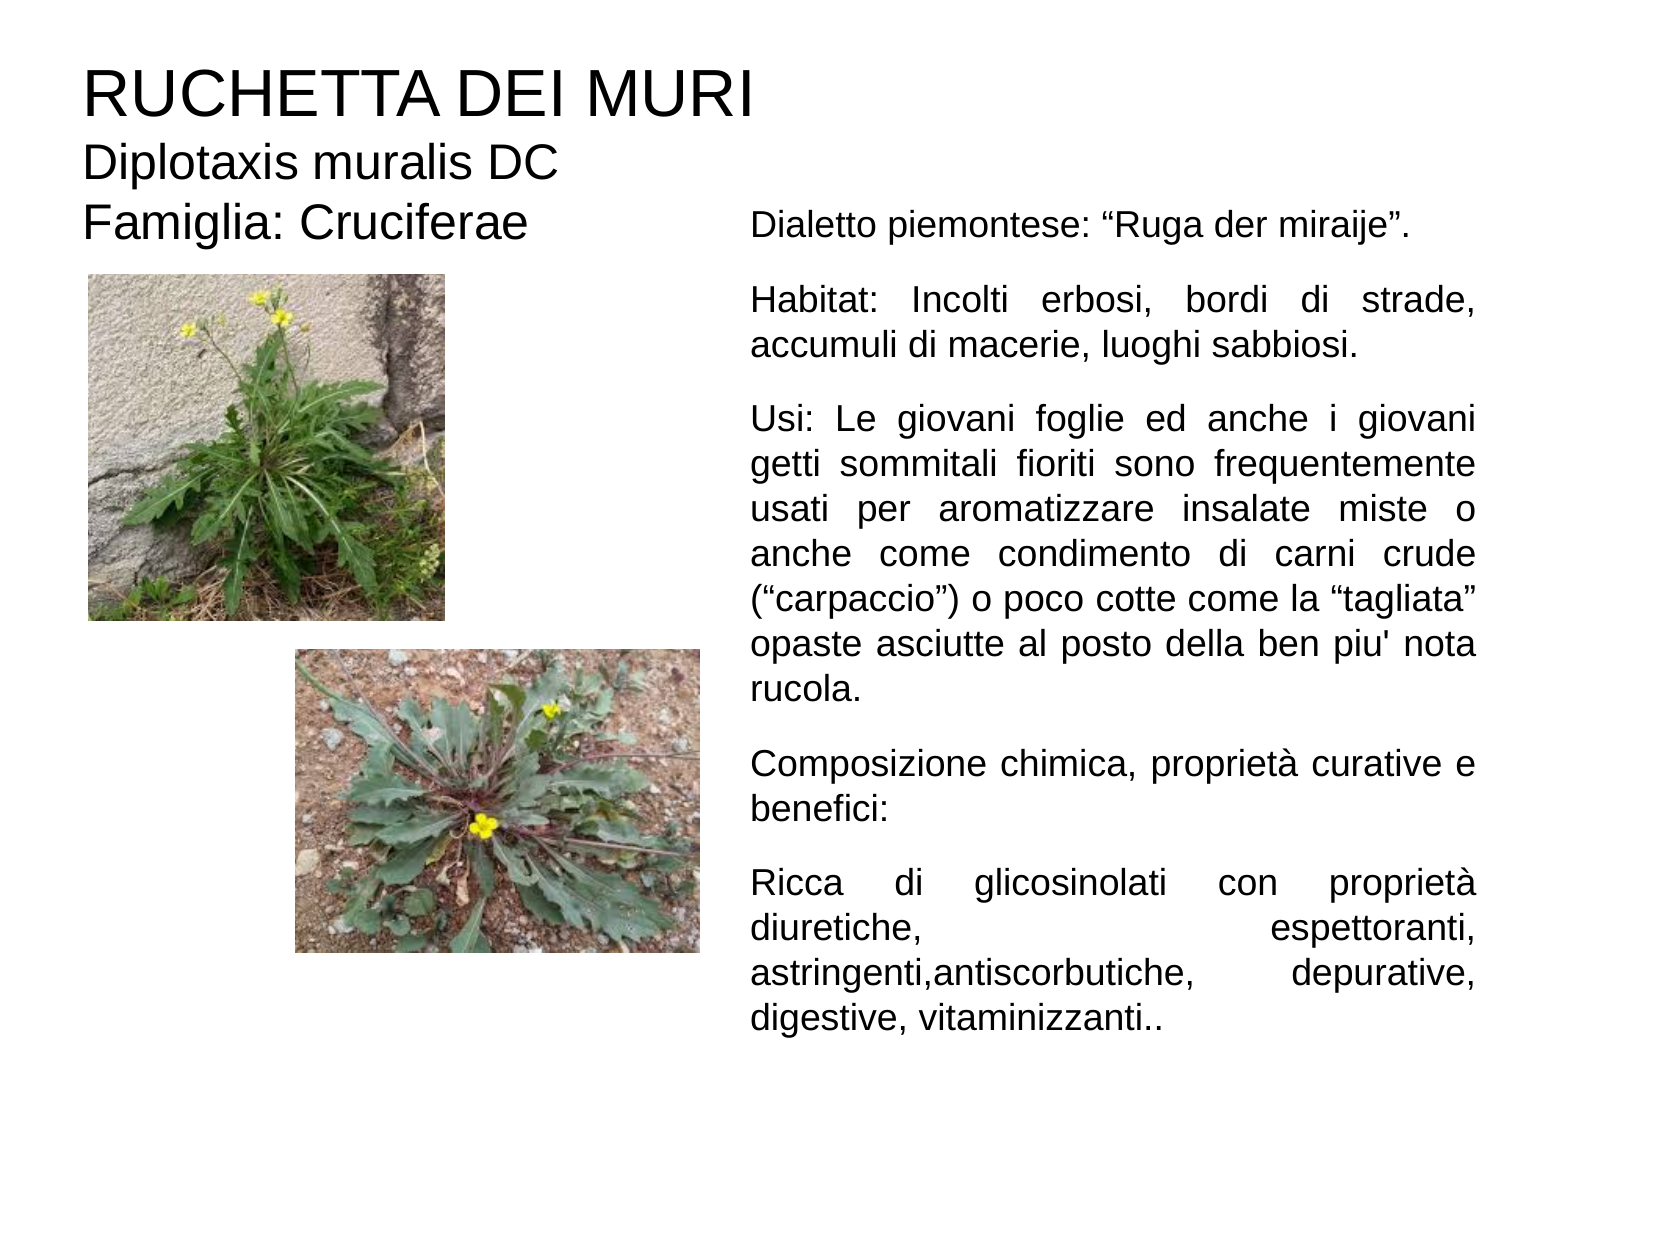

# RUCHETTA DEI MURI Diplotaxis muralis DC Famiglia: Cruciferae
Dialetto piemontese: “Ruga der miraije”.
Habitat: Incolti erbosi, bordi di strade, accumuli di macerie, luoghi sabbiosi.
Usi: Le giovani foglie ed anche i giovani getti sommitali fioriti sono frequentemente usati per aromatizzare insalate miste o anche come condimento di carni crude (“carpaccio”) o poco cotte come la “tagliata” opaste asciutte al posto della ben piu' nota rucola.
Composizione chimica, proprietà curative e benefici:
Ricca di glicosinolati con proprietà diuretiche, espettoranti, astringenti,antiscorbutiche, depurative, digestive, vitaminizzanti..